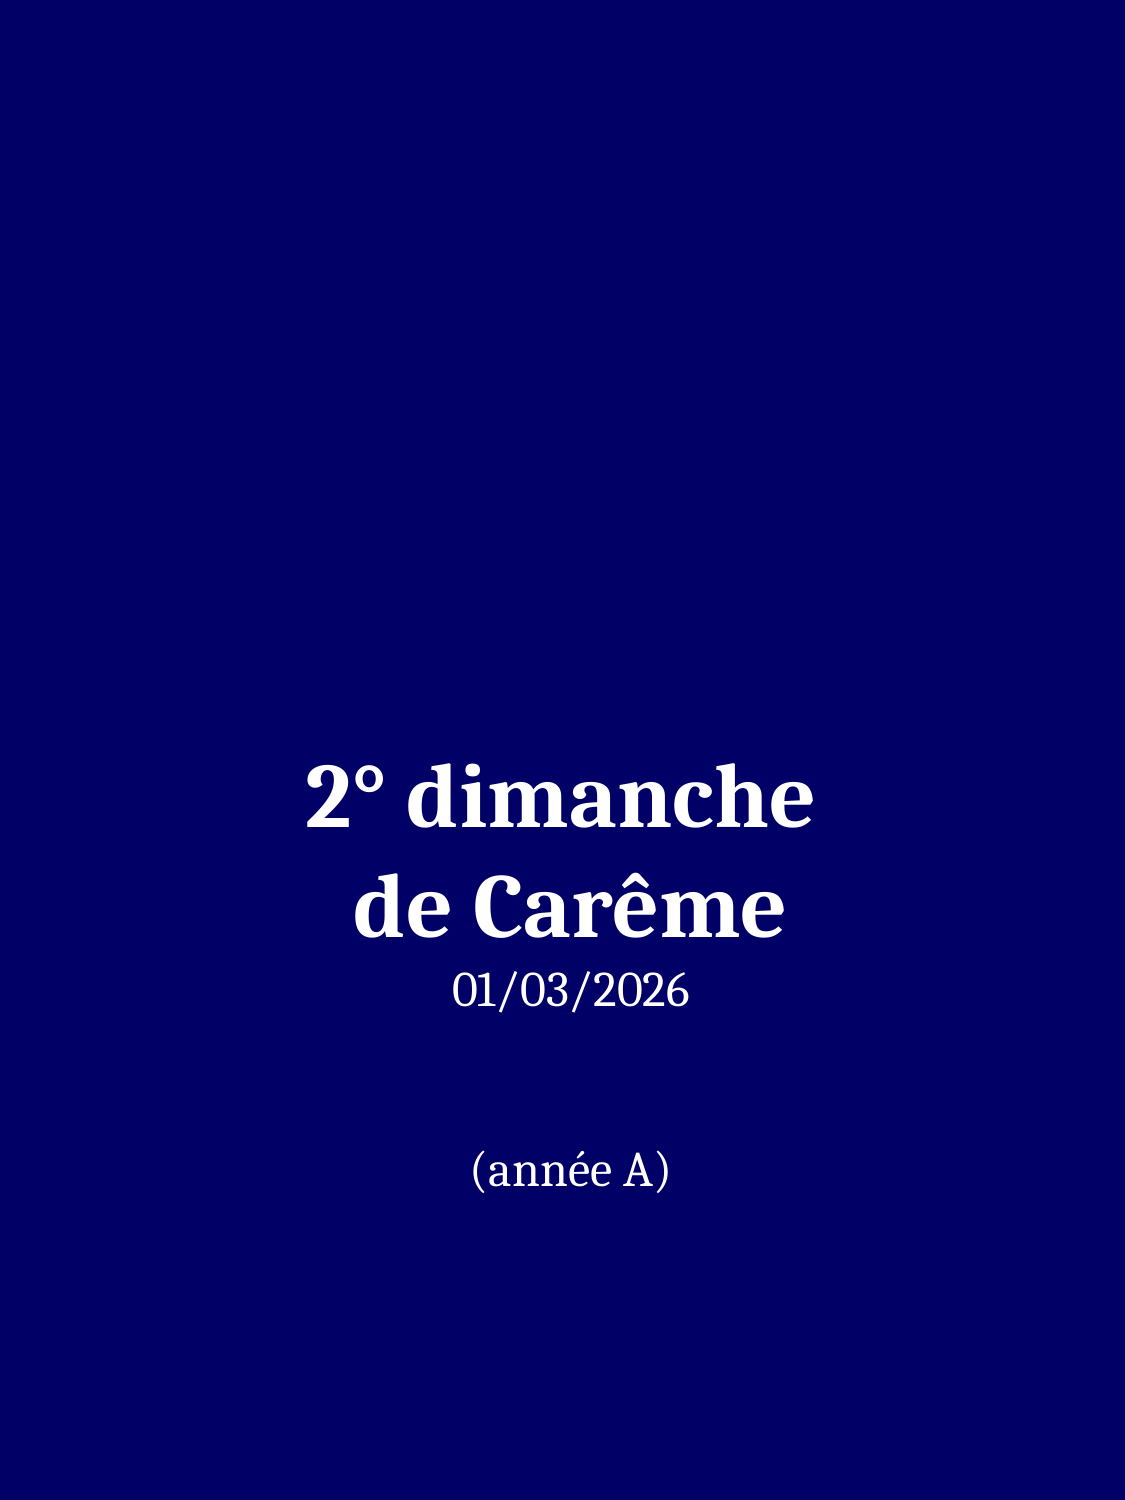

2° dimanche
de Carême
01/03/2026
(année A)